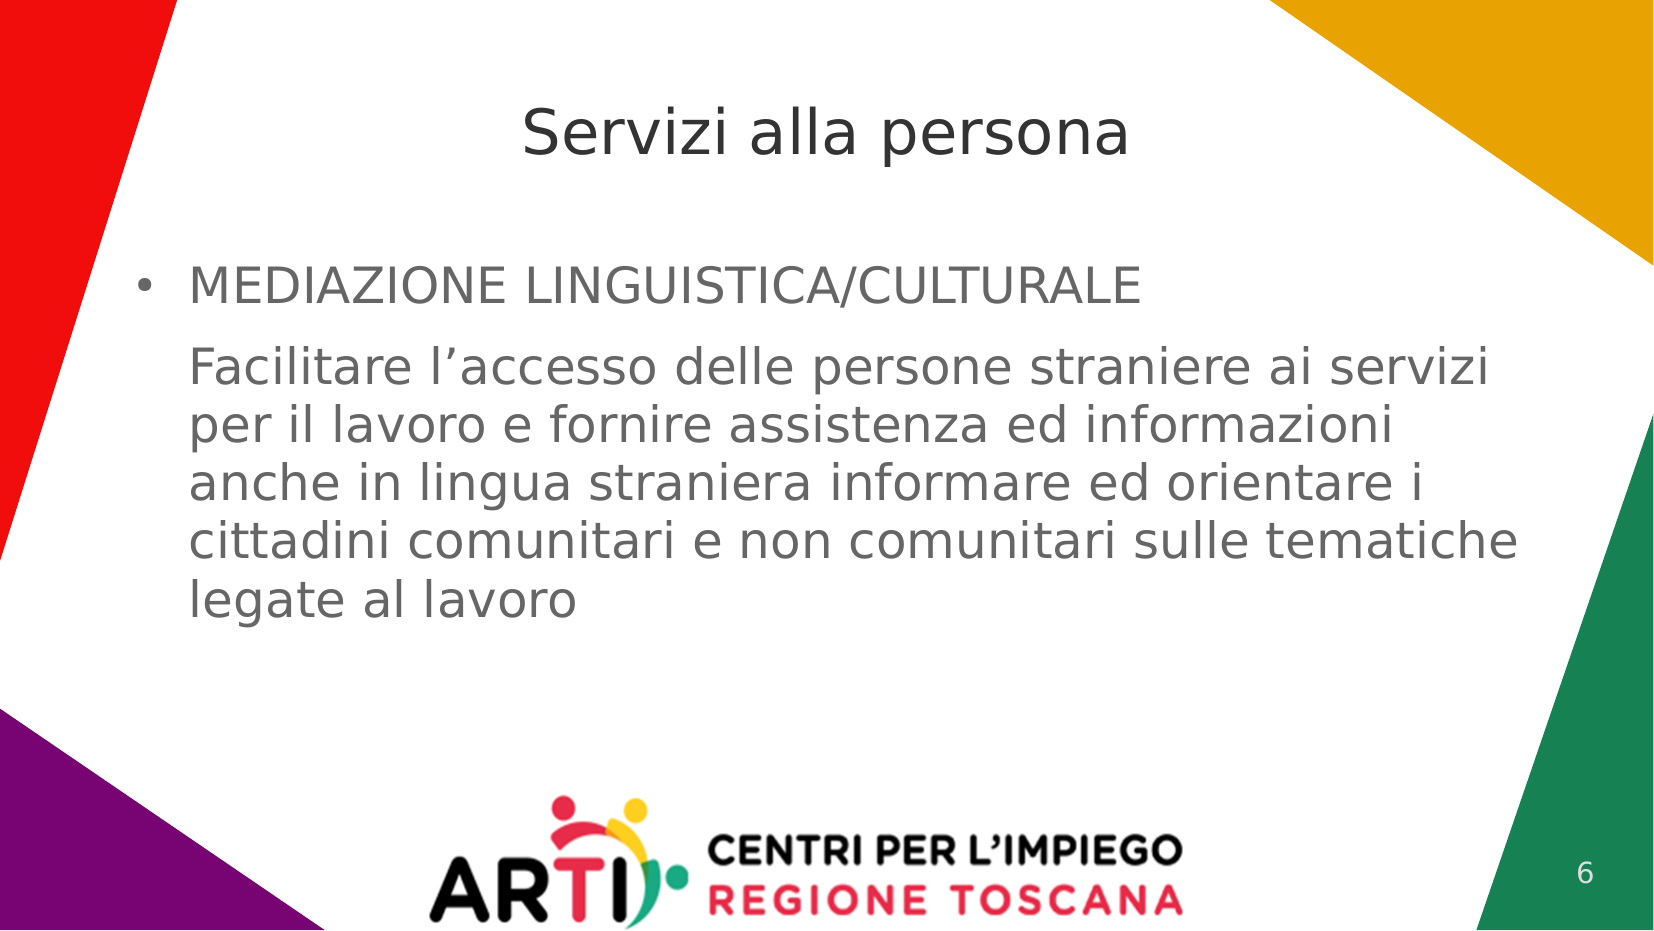

# Servizi alla persona
MEDIAZIONE LINGUISTICA/CULTURALE
Facilitare l’accesso delle persone straniere ai servizi per il lavoro e fornire assistenza ed informazioni anche in lingua straniera informare ed orientare i cittadini comunitari e non comunitari sulle tematiche legate al lavoro
6